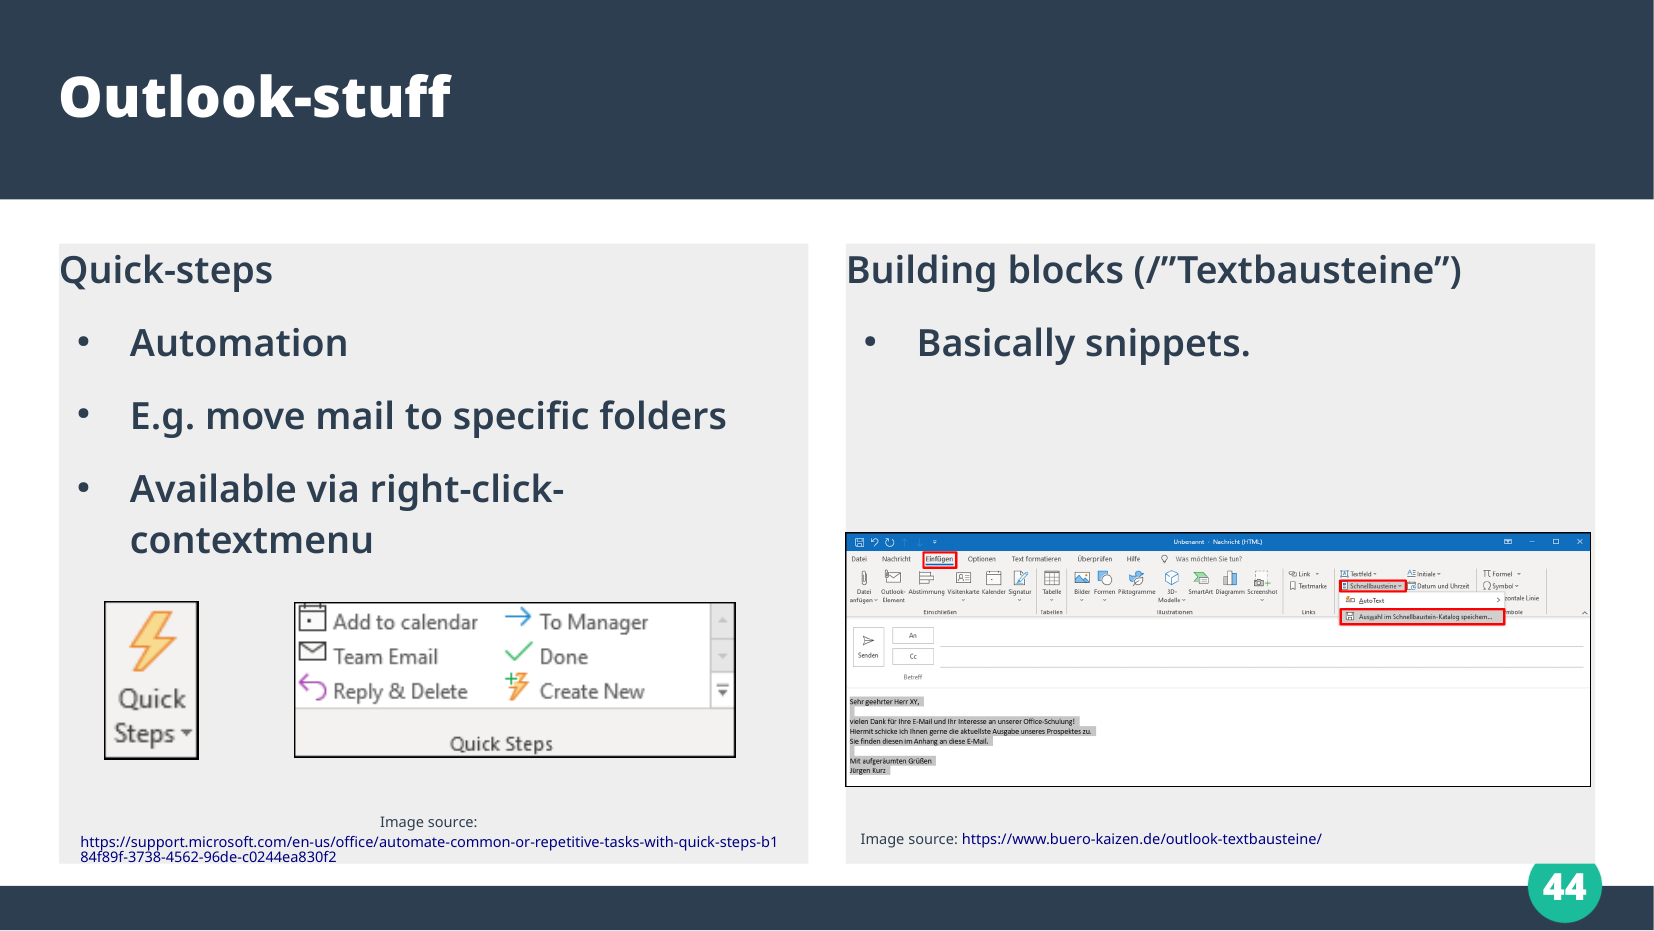

# Outlook-stuff
Quick-steps
Automation
E.g. move mail to specific folders
Available via right-click-contextmenu
Building blocks (/”Textbausteine”)
Basically snippets.
Image source: https://support.microsoft.com/en-us/office/automate-common-or-repetitive-tasks-with-quick-steps-b184f89f-3738-4562-96de-c0244ea830f2
Image source: https://www.buero-kaizen.de/outlook-textbausteine/